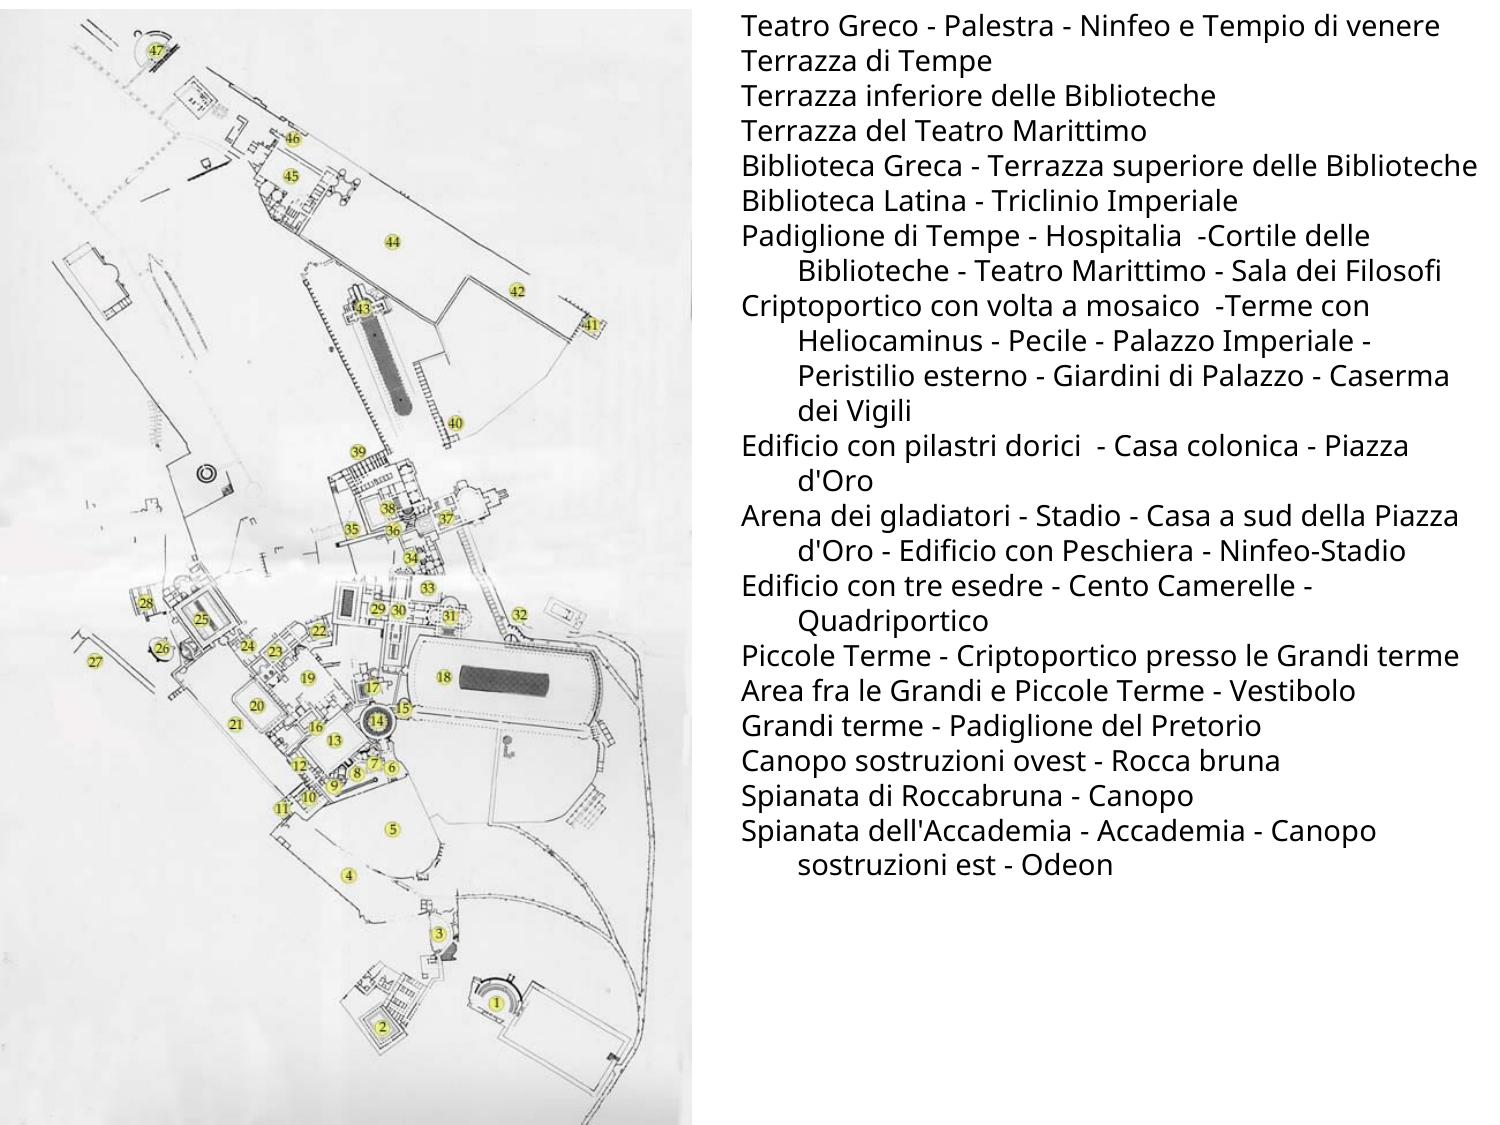

Teatro Greco - Palestra - Ninfeo e Tempio di venere
Terrazza di Tempe
Terrazza inferiore delle Biblioteche
Terrazza del Teatro Marittimo
Biblioteca Greca - Terrazza superiore delle Biblioteche
Biblioteca Latina - Triclinio Imperiale
Padiglione di Tempe - Hospitalia -Cortile delle Biblioteche - Teatro Marittimo - Sala dei Filosofi
Criptoportico con volta a mosaico -Terme con Heliocaminus - Pecile - Palazzo Imperiale - Peristilio esterno - Giardini di Palazzo - Caserma dei Vigili
Edificio con pilastri dorici - Casa colonica - Piazza d'Oro
Arena dei gladiatori - Stadio - Casa a sud della Piazza d'Oro - Edificio con Peschiera - Ninfeo-Stadio
Edificio con tre esedre - Cento Camerelle - Quadriportico
Piccole Terme - Criptoportico presso le Grandi terme
Area fra le Grandi e Piccole Terme - Vestibolo
Grandi terme - Padiglione del Pretorio
Canopo sostruzioni ovest - Rocca bruna
Spianata di Roccabruna - Canopo
Spianata dell'Accademia - Accademia - Canopo sostruzioni est - Odeon